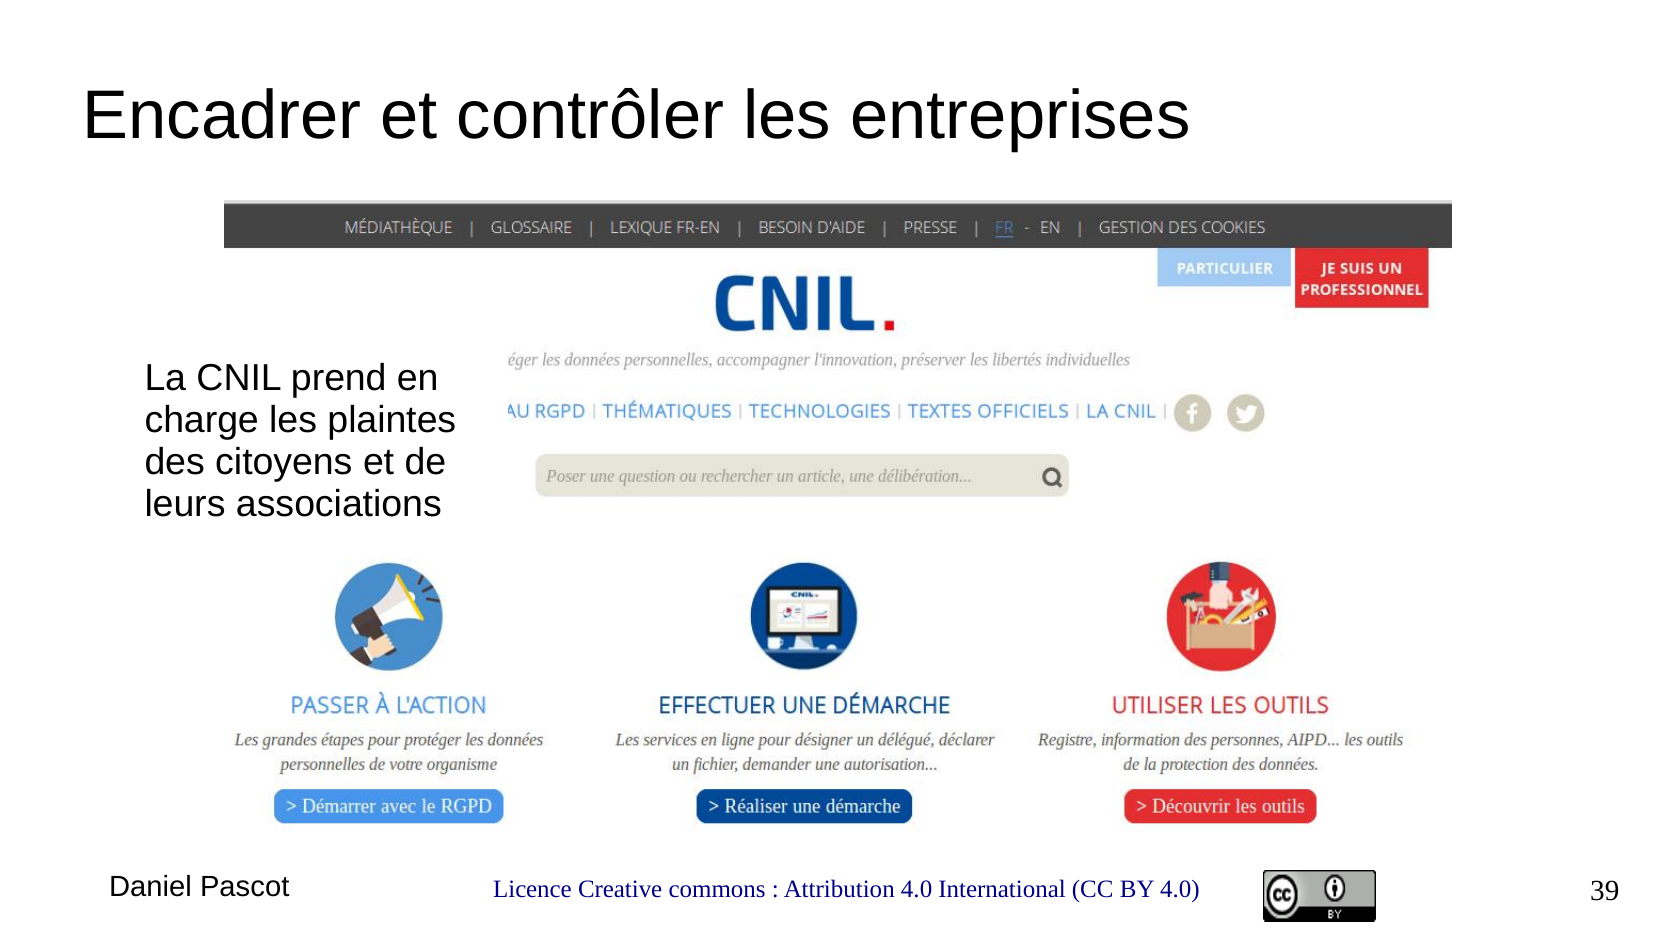

# Encadrer et contrôler les entreprises
La CNIL prend en charge les plaintes des citoyens et de leurs associations
39